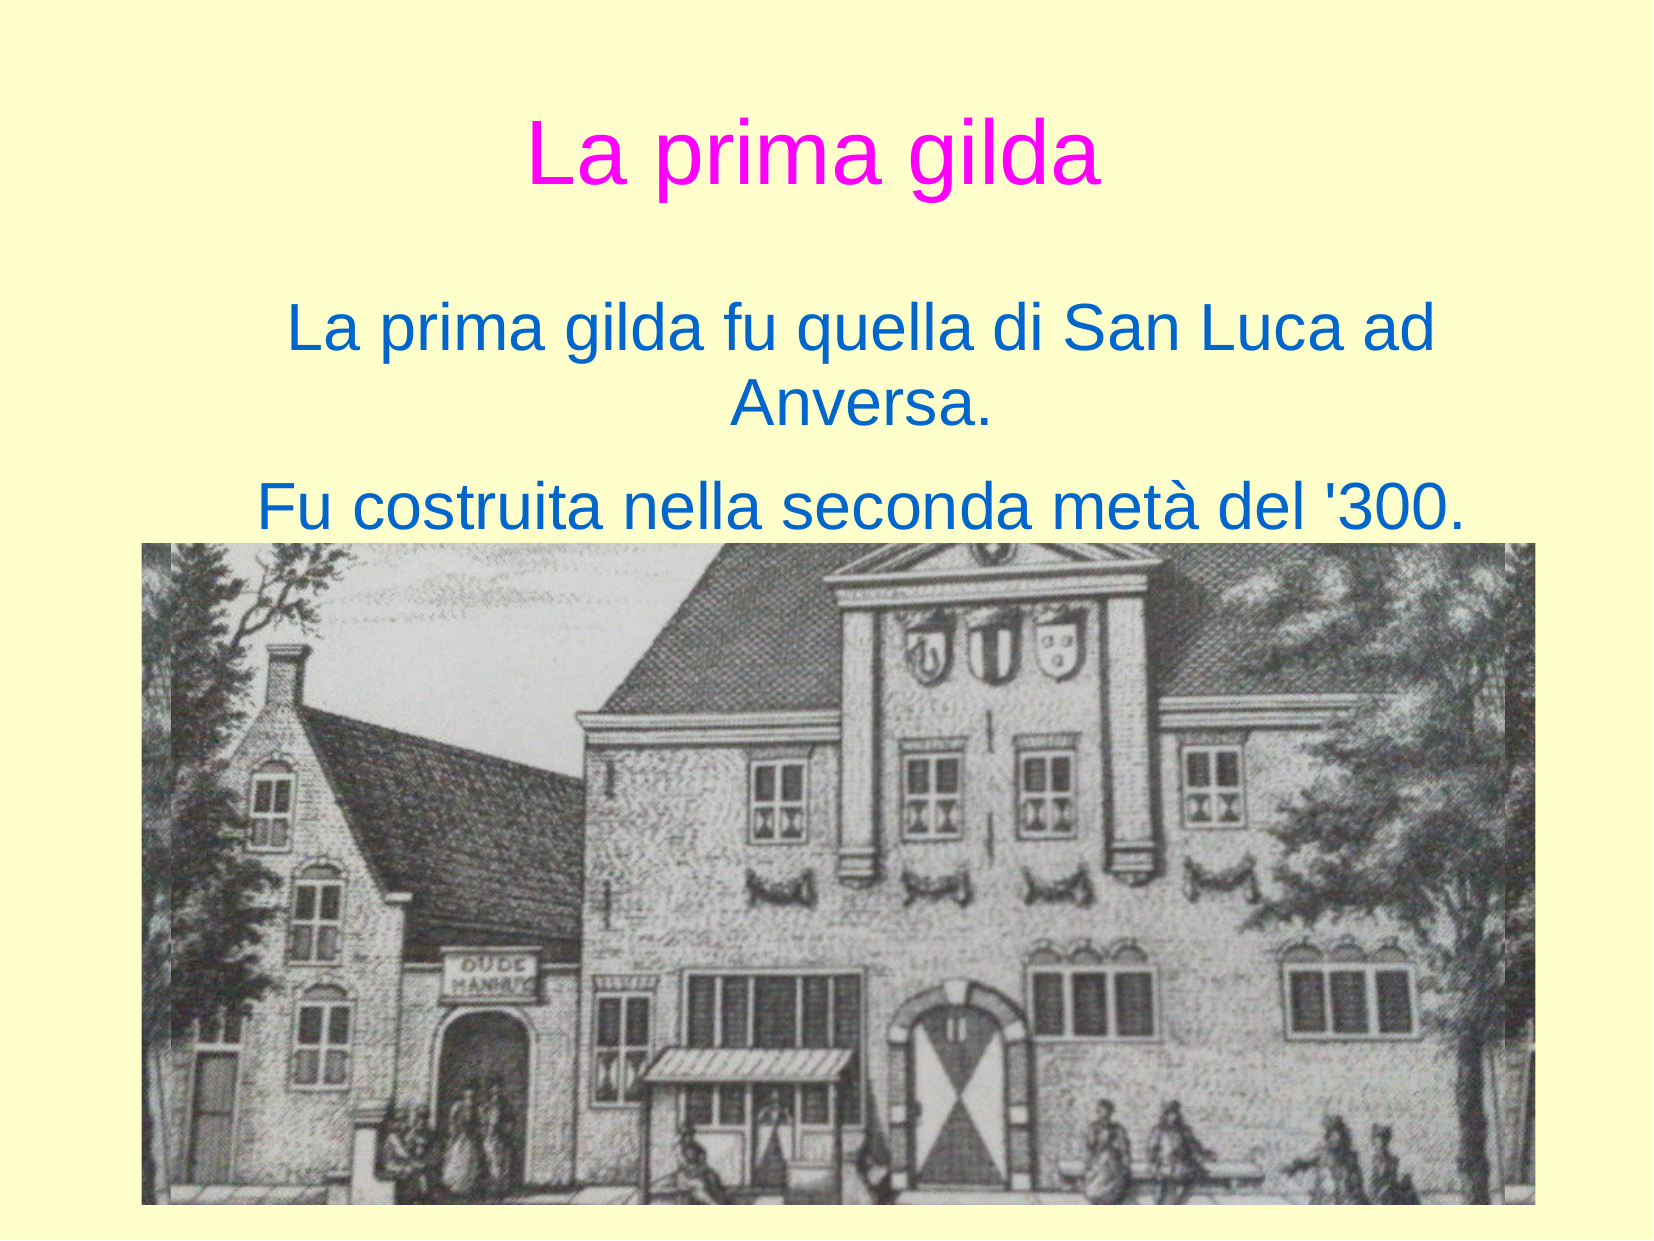

# La prima gilda
La prima gilda fu quella di San Luca ad Anversa.
Fu costruita nella seconda metà del '300.